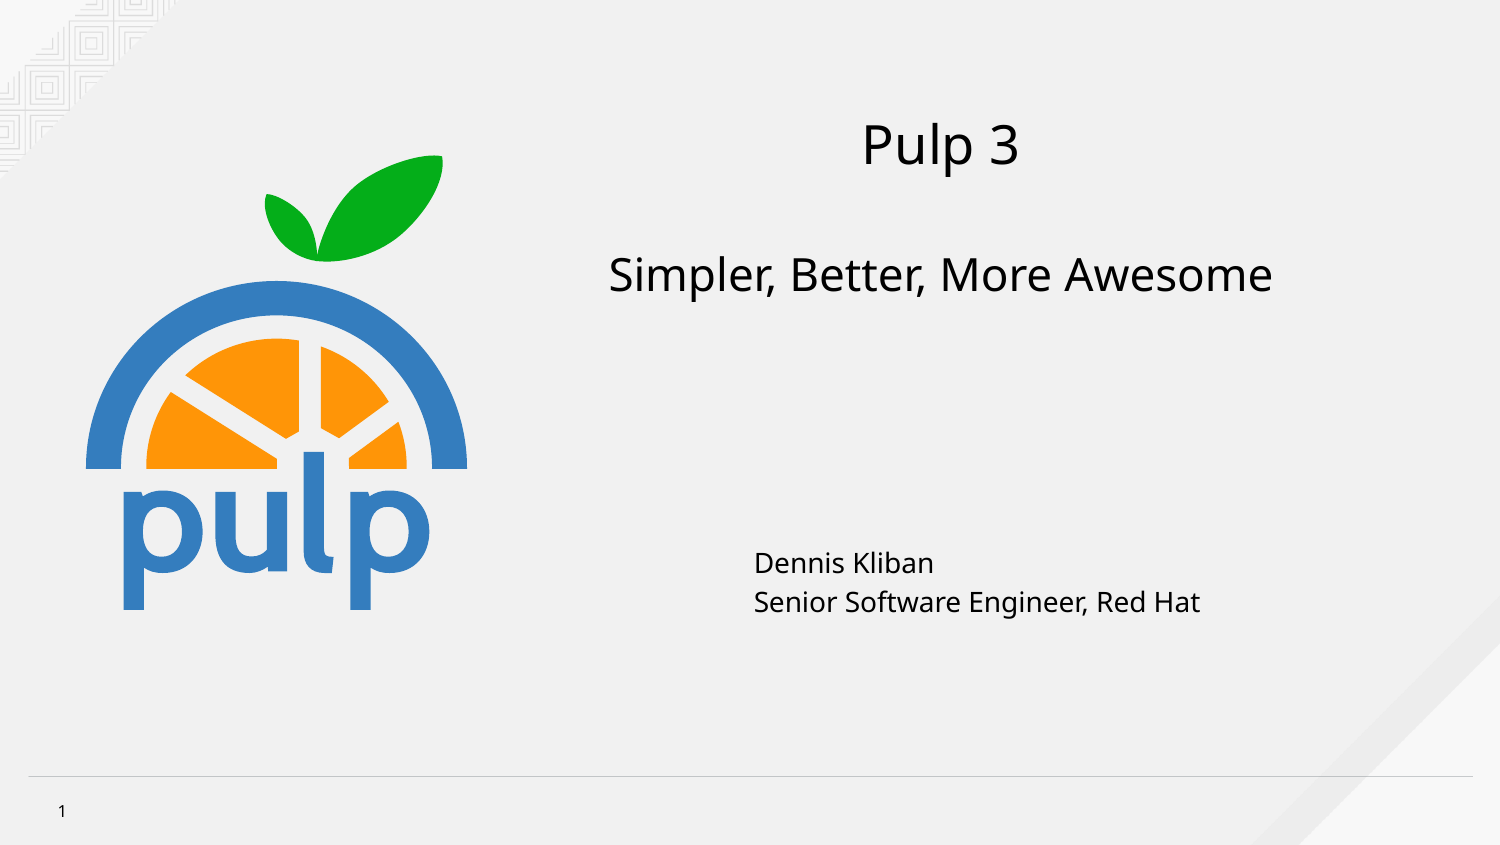

# Pulp 3 Simpler, Better, More Awesome
Dennis Kliban
Senior Software Engineer, Red Hat
1